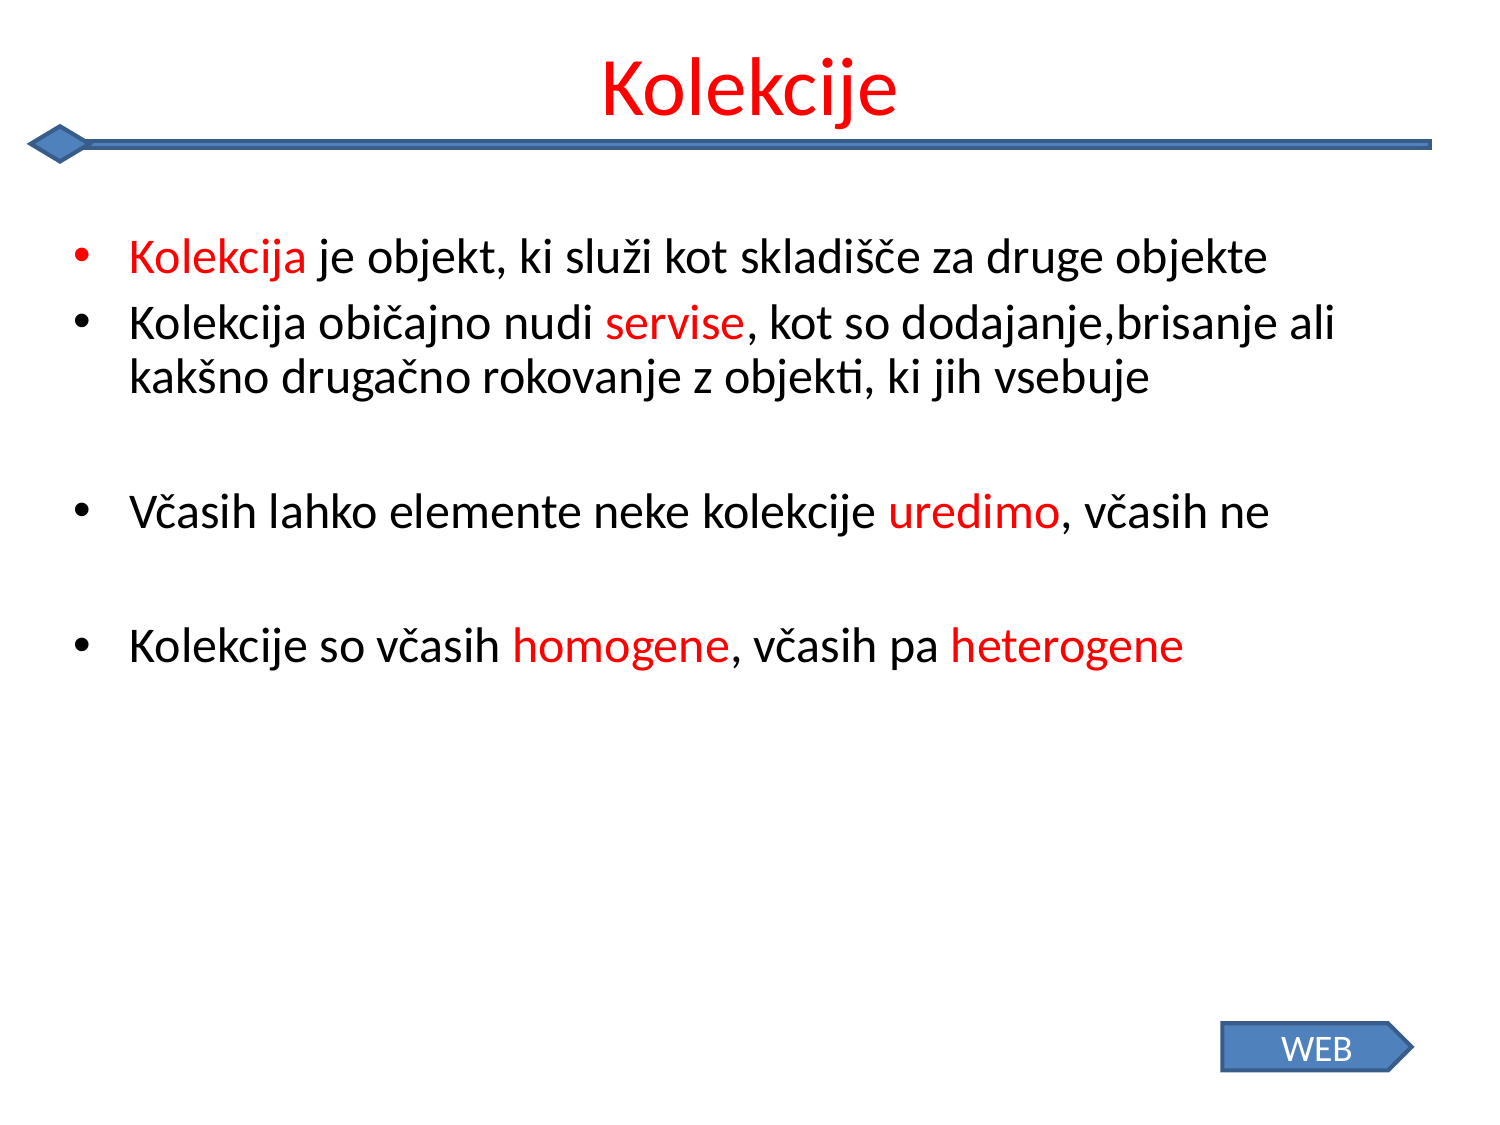

# Kolekcije
Kolekcija je objekt, ki služi kot skladišče za druge objekte
Kolekcija običajno nudi servise, kot so dodajanje,brisanje ali kakšno drugačno rokovanje z objekti, ki jih vsebuje
Včasih lahko elemente neke kolekcije uredimo, včasih ne
Kolekcije so včasih homogene, včasih pa heterogene
WEB